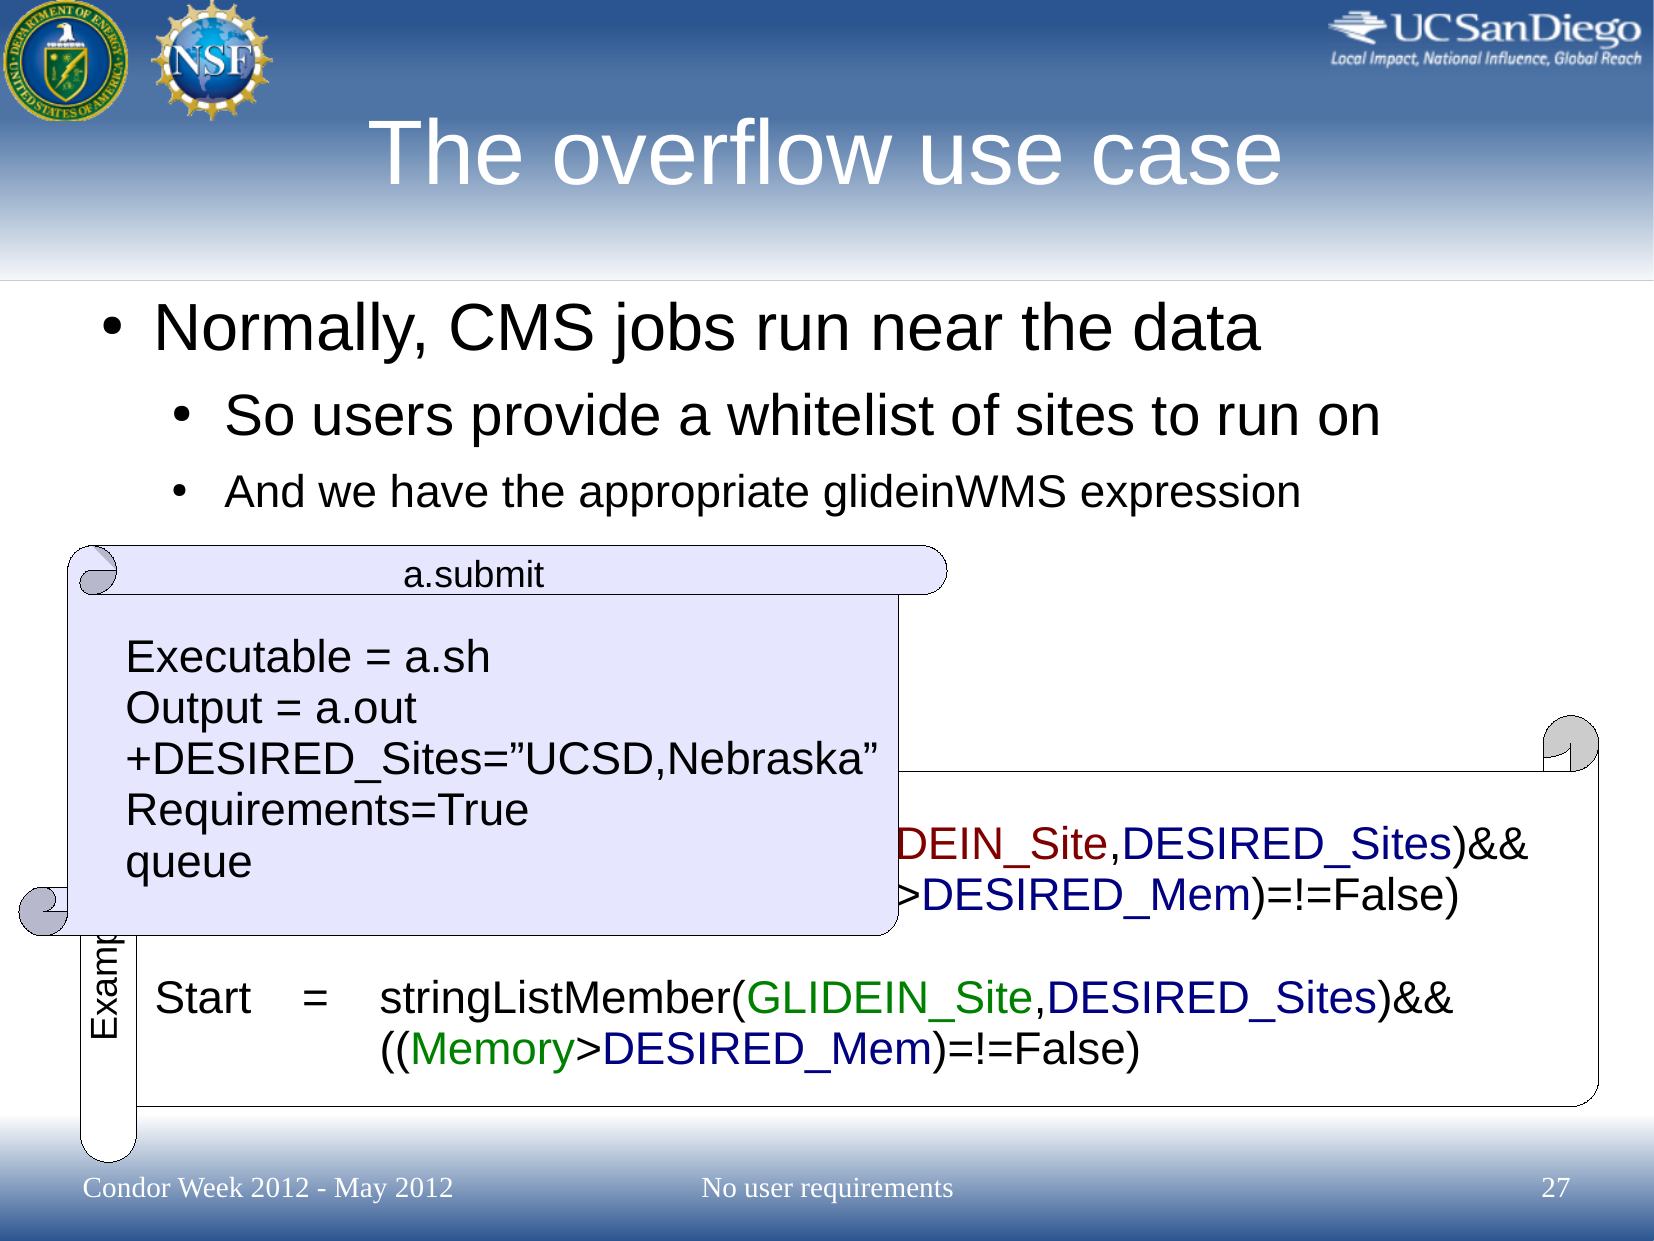

# The overflow use case
Normally, CMS jobs run near the data
So users provide a whitelist of sites to run on
And we have the appropriate glideinWMS expression
a.submit
Executable = a.sh
Output = a.out
+DESIRED_Sites=”UCSD,Nebraska”
Requirements=True
queue
entry_req = 	stringListMember(GLIDEIN_Site,DESIRED_Sites)&&
				((GLIDEIN_Min_Mem>DESIRED_Mem)=!=False)
Start = 	stringListMember(GLIDEIN_Site,DESIRED_Sites)&&
			((Memory>DESIRED_Mem)=!=False)
Example
Condor Week 2012 - May 2012
No user requirements
27